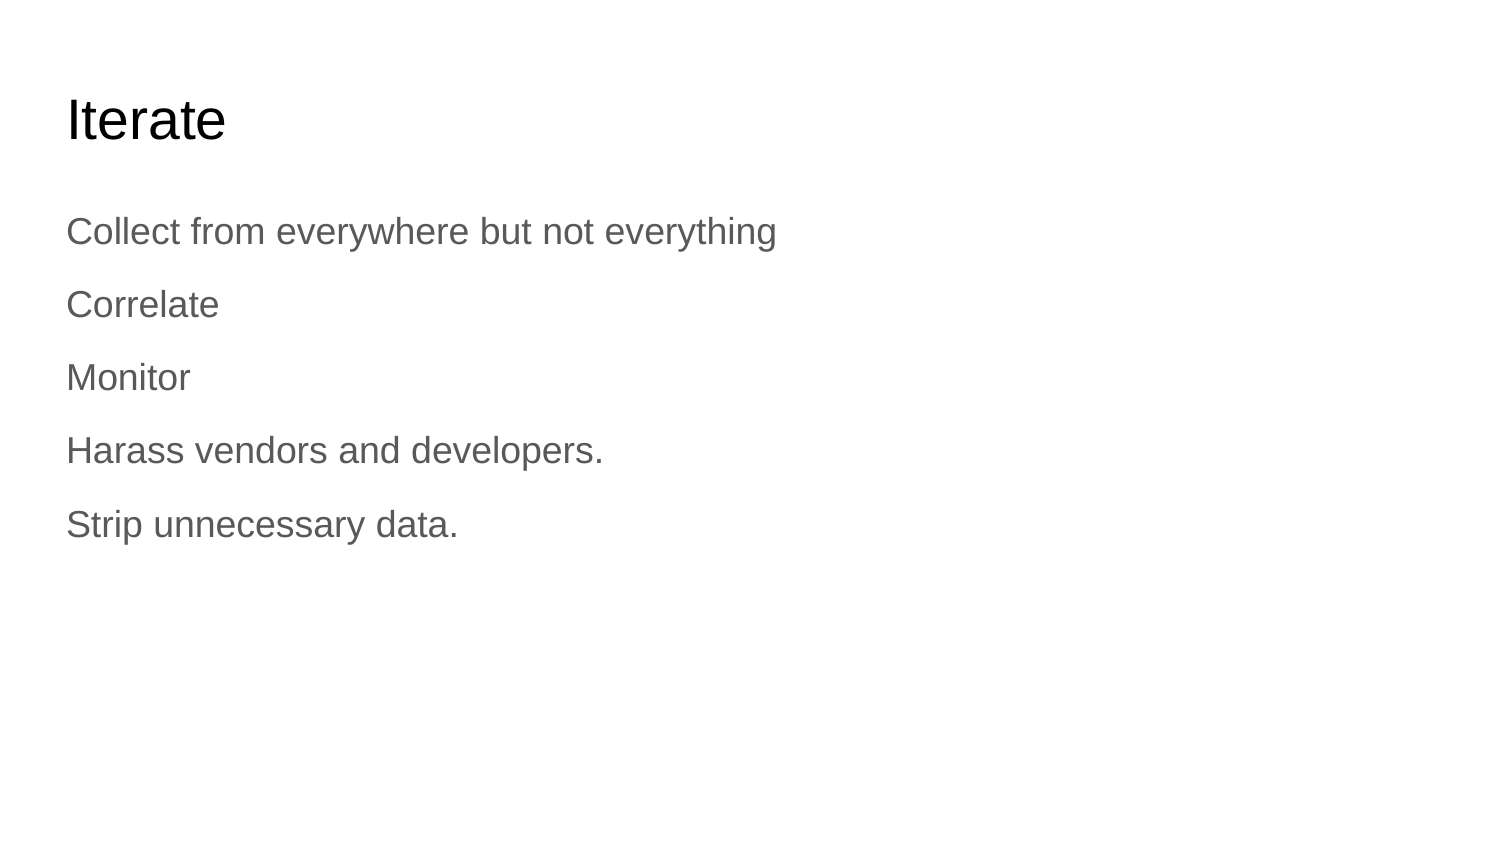

# Iterate
Collect from everywhere but not everything
Correlate
Monitor
Harass vendors and developers.
Strip unnecessary data.